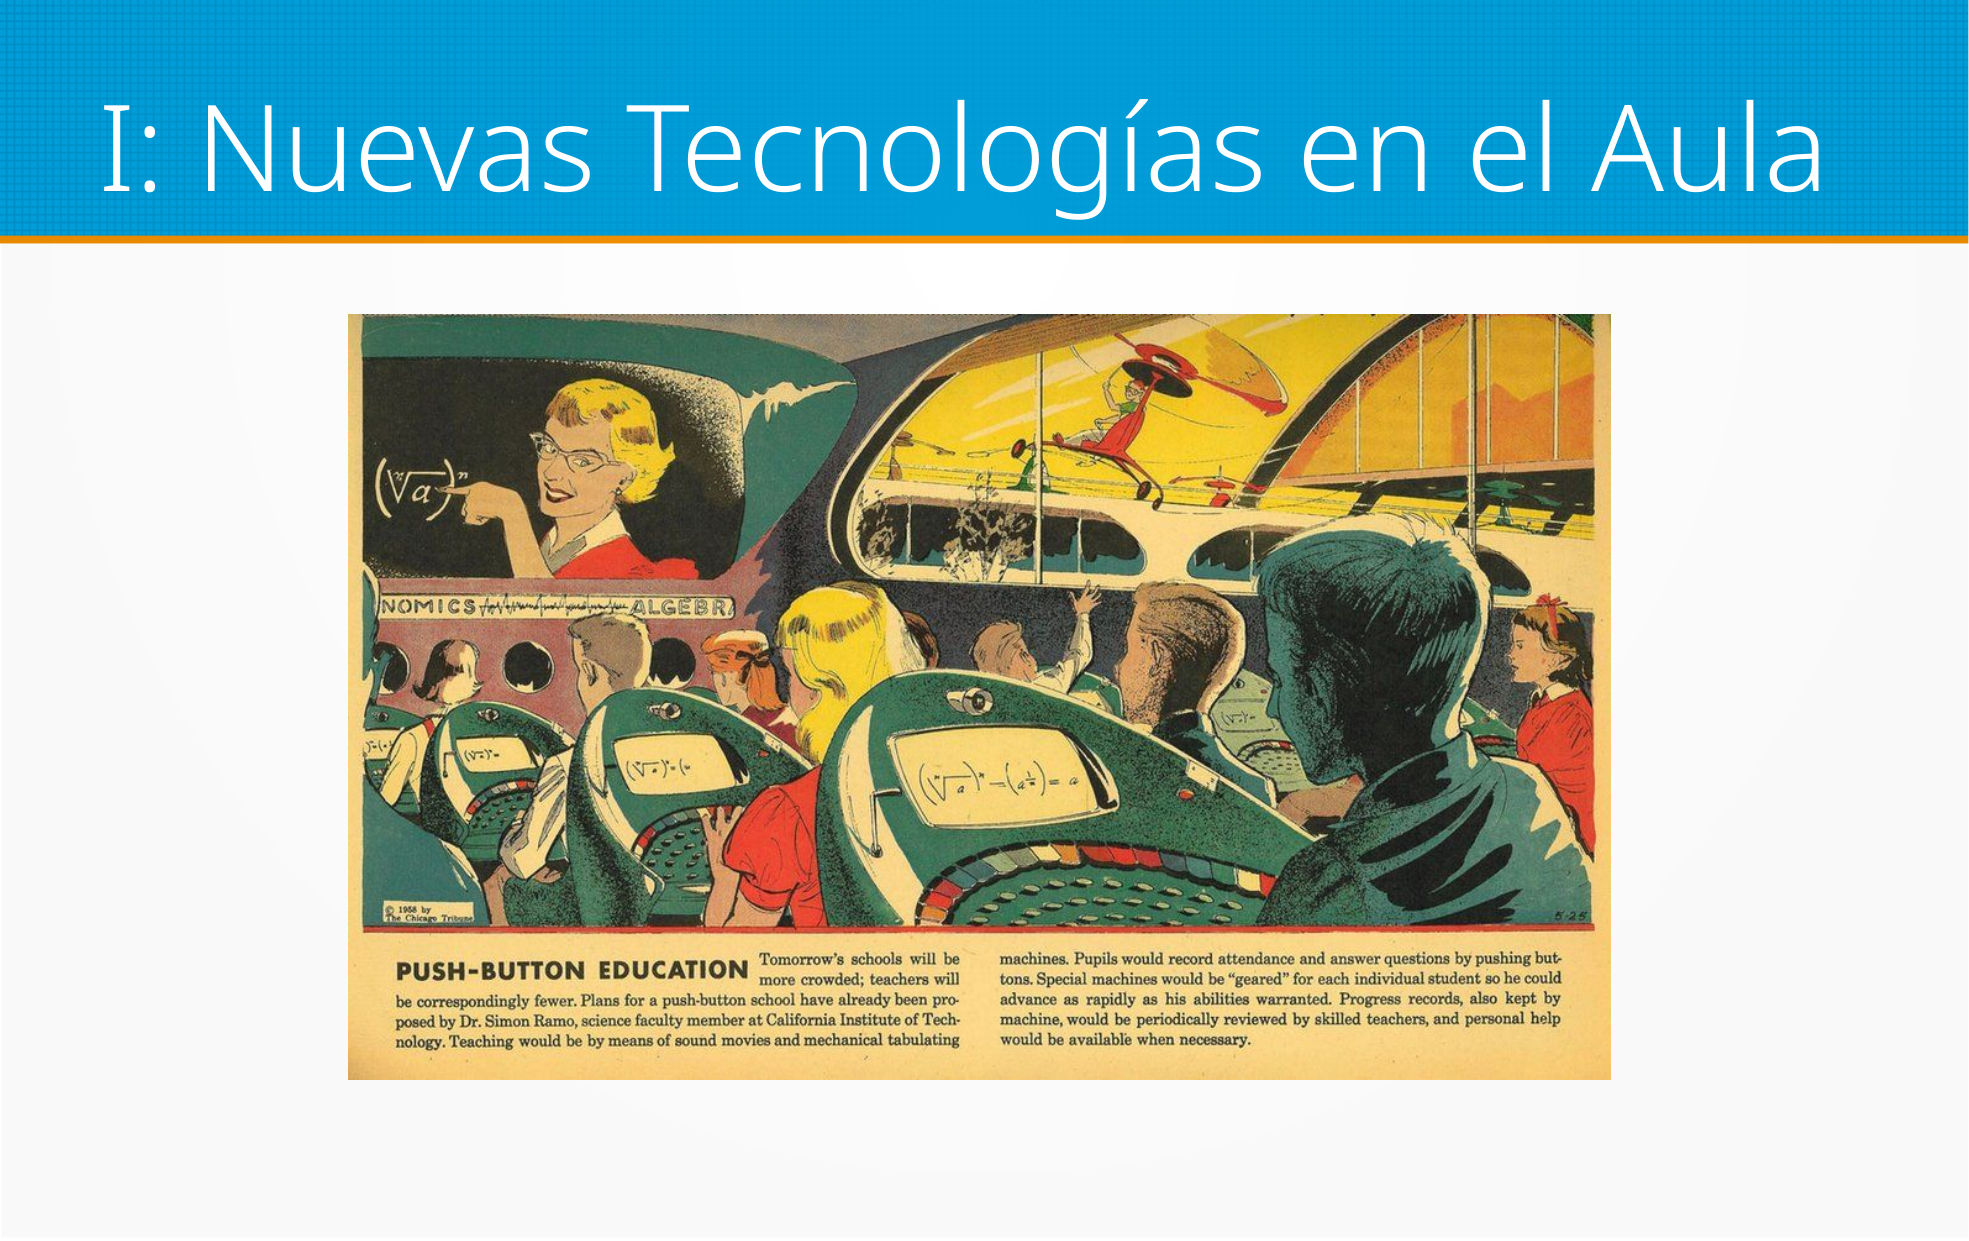

# I: Nuevas Tecnologías en el Aula